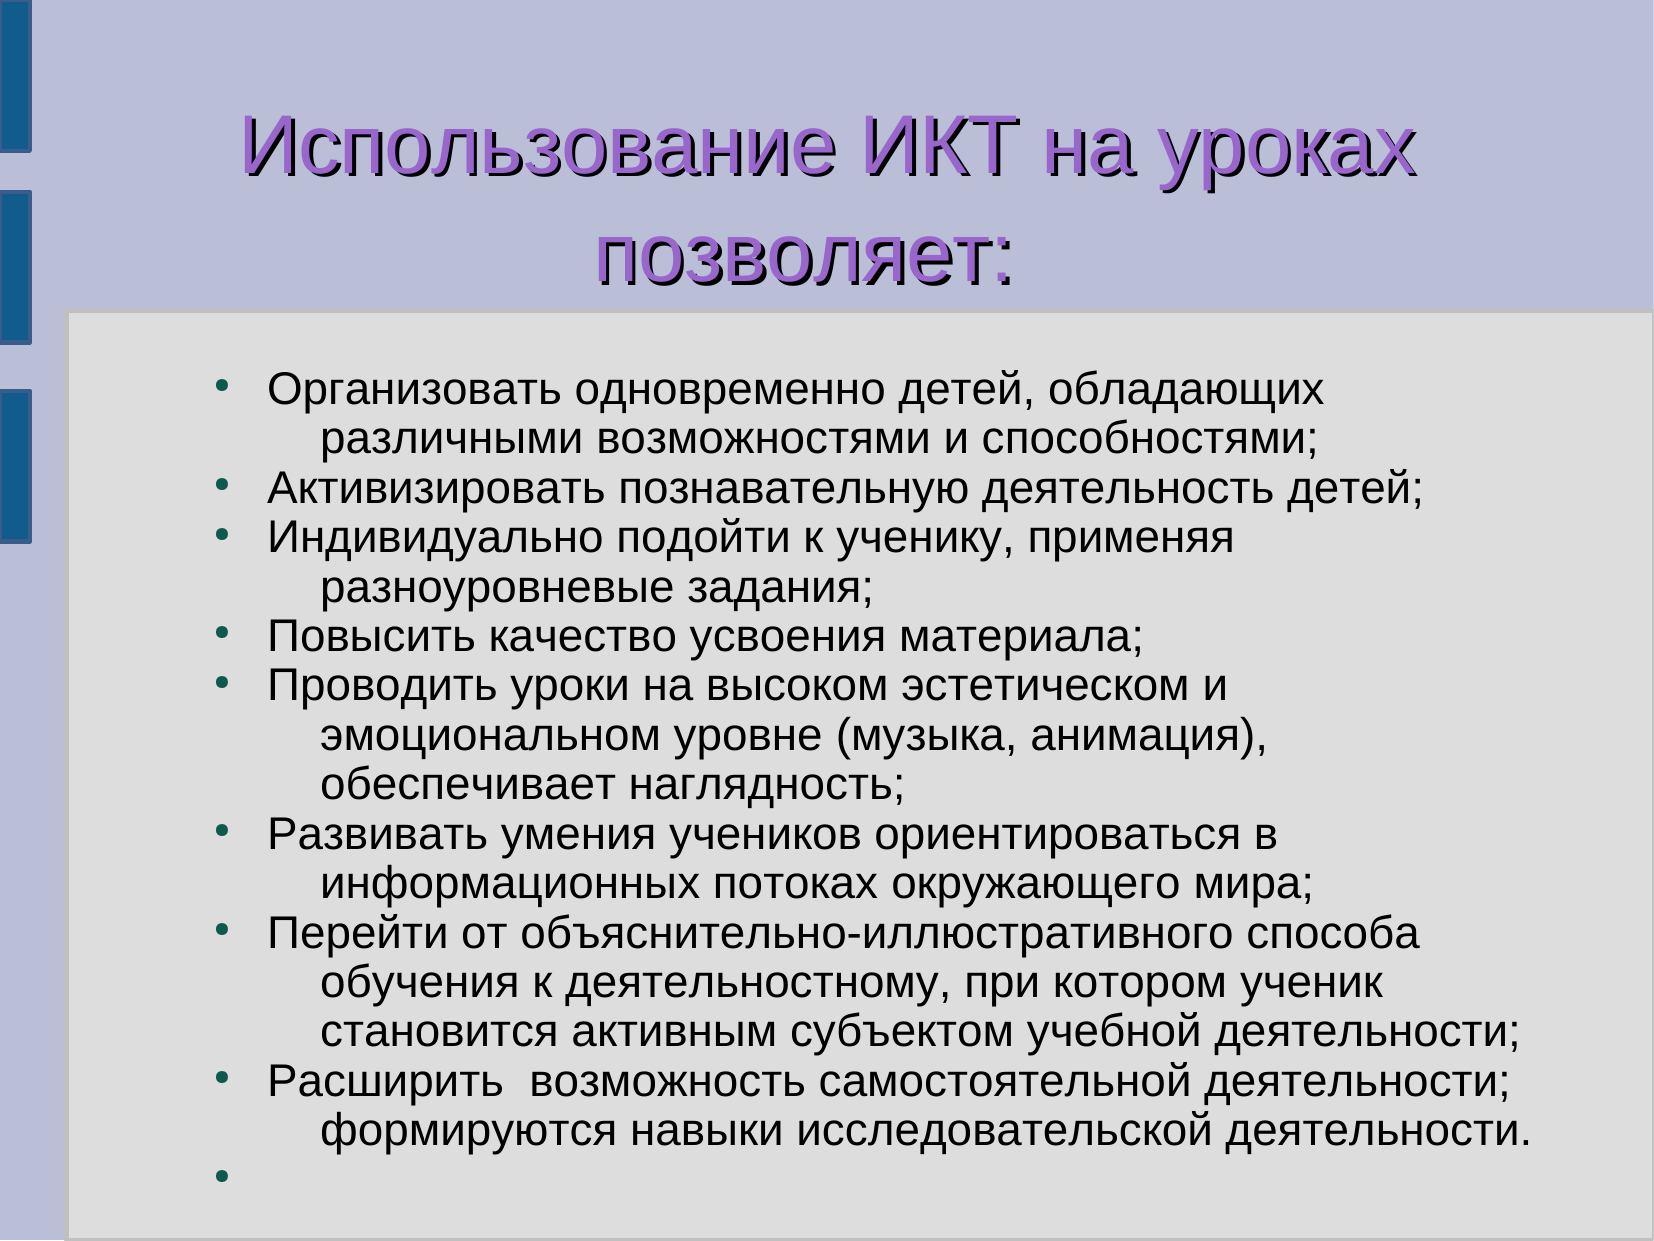

# Использование ИКТ на уроках позволяет:
Организовать одновременно детей, обладающих различными возможностями и способностями;
Активизировать познавательную деятельность детей;
Индивидуально подойти к ученику, применяя разноуровневые задания;
Повысить качество усвоения материала;
Проводить уроки на высоком эстетическом и эмоциональном уровне (музыка, анимация), обеспечивает наглядность;
Развивать умения учеников ориентироваться в информационных потоках окружающего мира;
Перейти от объяснительно-иллюстративного способа обучения к деятельностному, при котором ученик становится активным субъектом учебной деятельности;
Расширить возможность самостоятельной деятельности; формируются навыки исследовательской деятельности.